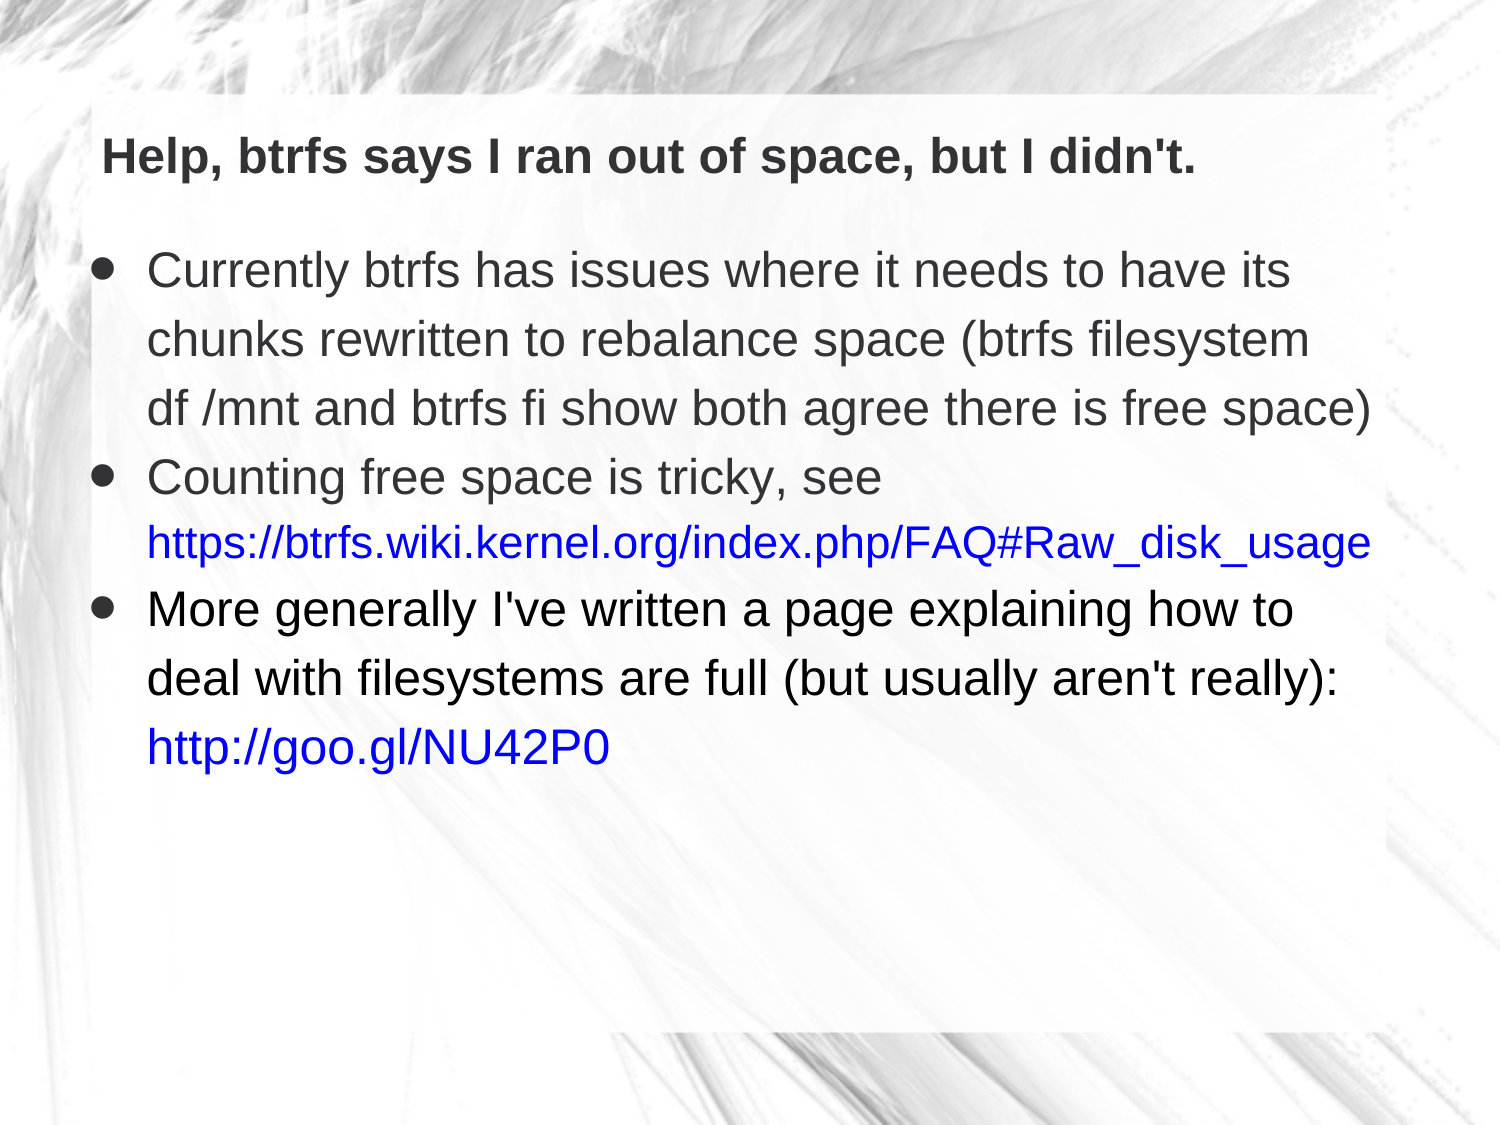

# Help, btrfs says I ran out of space, but I didn't.
Currently btrfs has issues where it needs to have its chunks rewritten to rebalance space (btrfs filesystem df /mnt and btrfs fi show both agree there is free space)
Counting free space is tricky, see
https://btrfs.wiki.kernel.org/index.php/FAQ#Raw_disk_usage
More generally I've written a page explaining how to deal with filesystems are full (but usually aren't really):
http://goo.gl/NU42P0